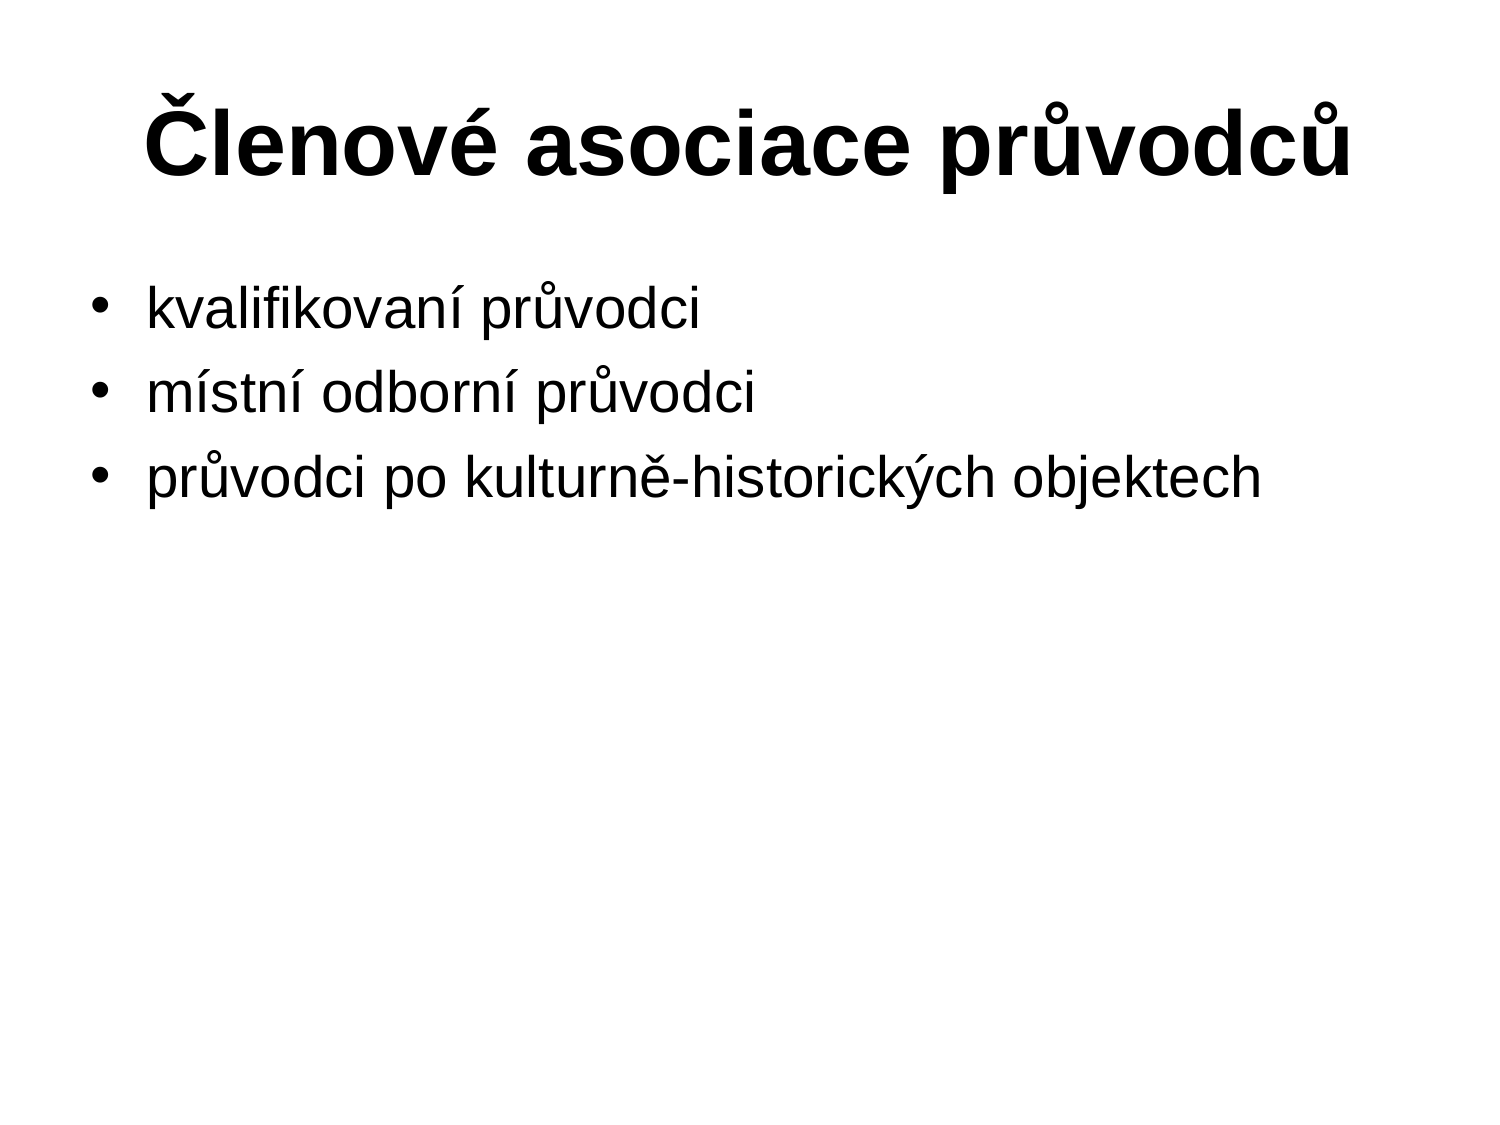

# Členové asociace průvodců
kvalifikovaní průvodci
místní odborní průvodci
průvodci po kulturně-historických objektech